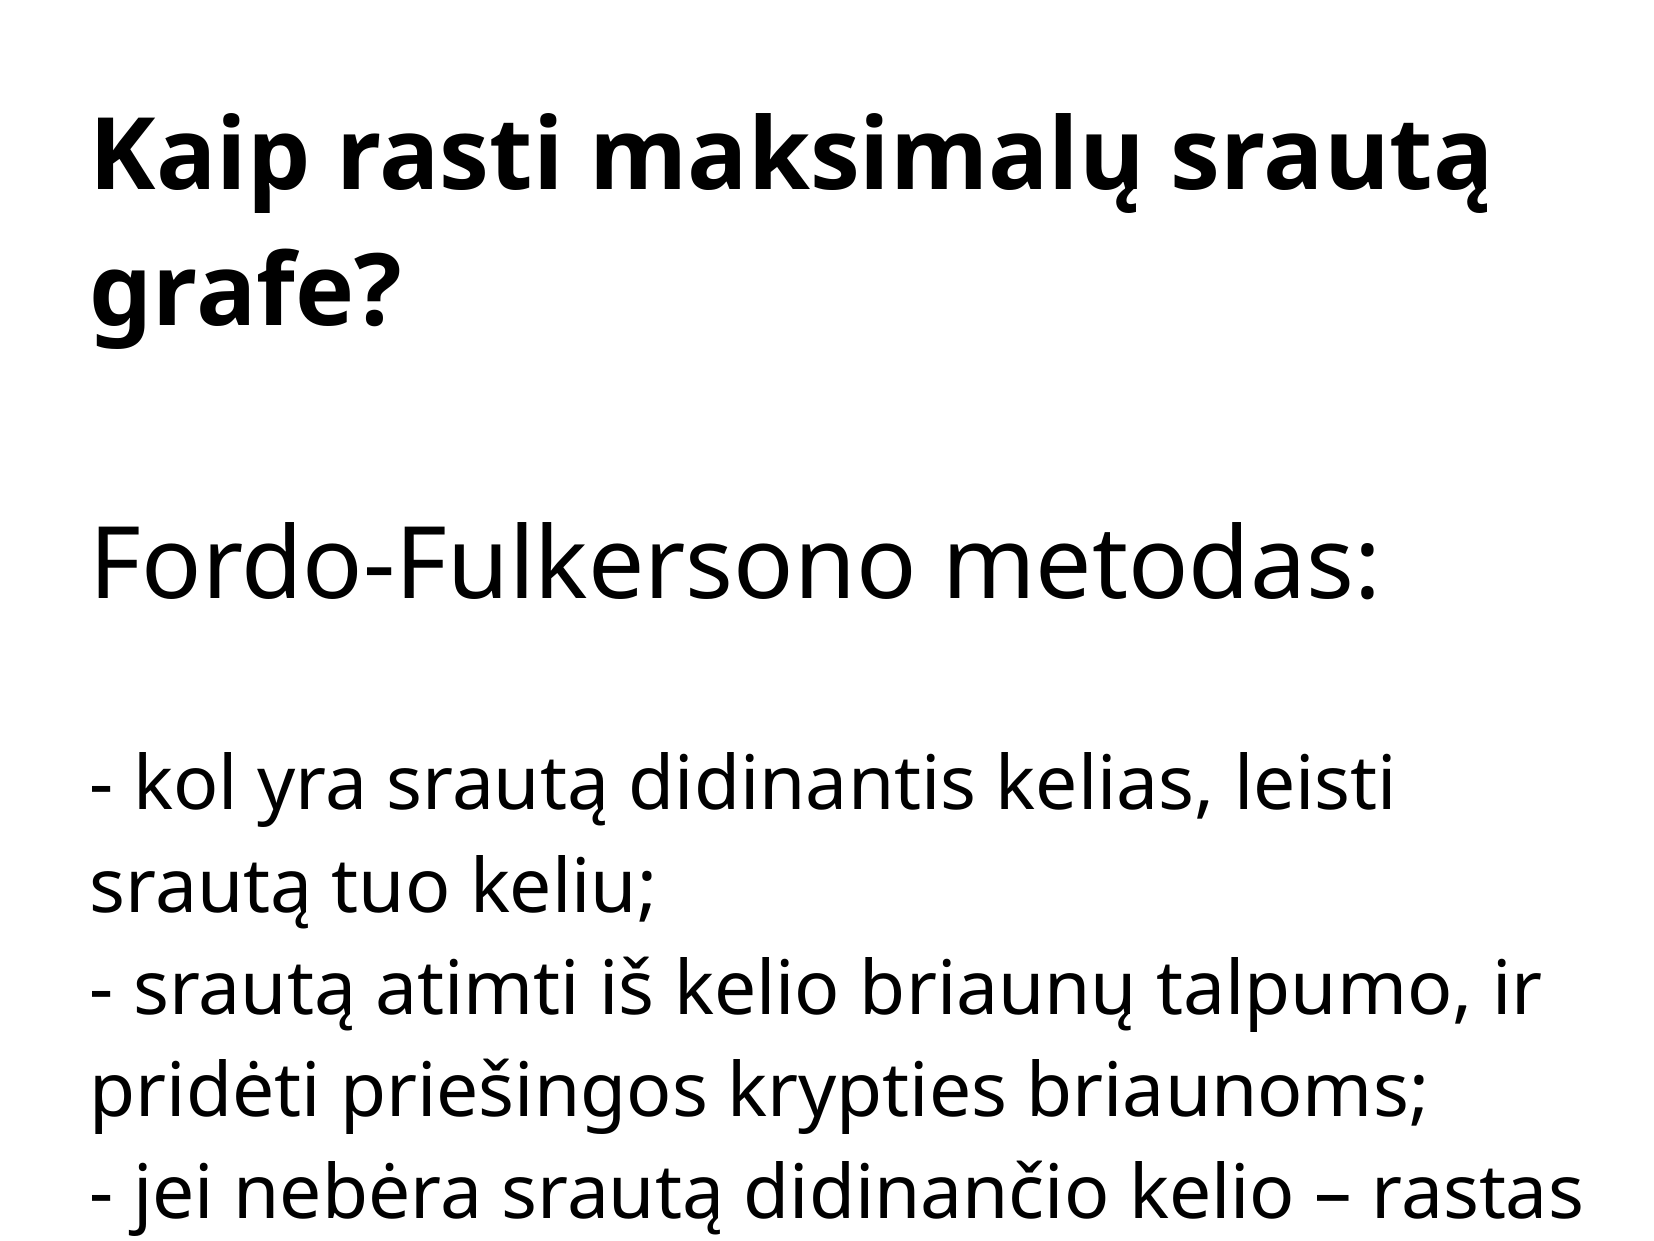

Kaip rasti maksimalų srautą grafe?
Fordo-Fulkersono metodas:
- kol yra srautą didinantis kelias, leisti srautą tuo keliu;
- srautą atimti iš kelio briaunų talpumo, ir pridėti priešingos krypties briaunoms;
- jei nebėra srautą didinančio kelio – rastas maksimalus srautas.